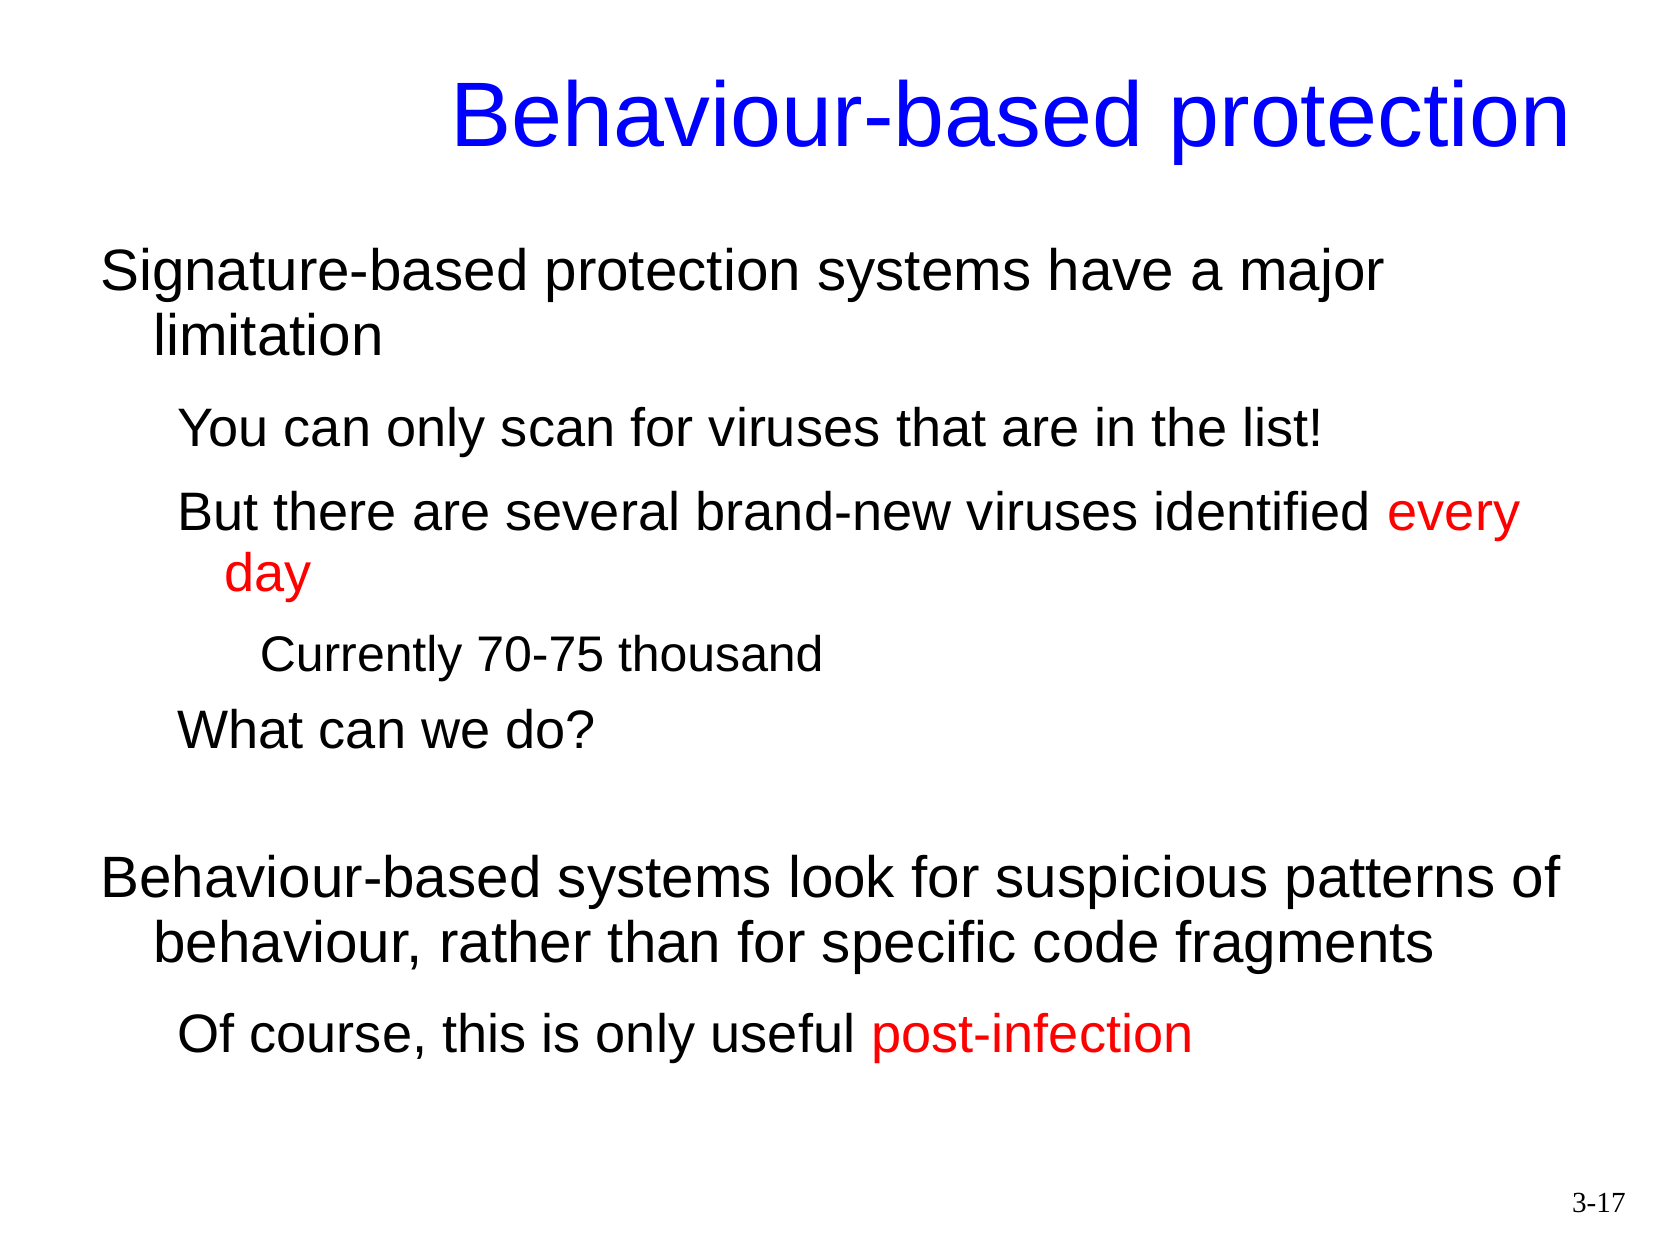

# Behaviour-based protection
Signature-based protection systems have a major limitation
You can only scan for viruses that are in the list!
But there are several brand-new viruses identified every day
Currently 70-75 thousand
What can we do?
Behaviour-based systems look for suspicious patterns of behaviour, rather than for specific code fragments
Of course, this is only useful post-infection